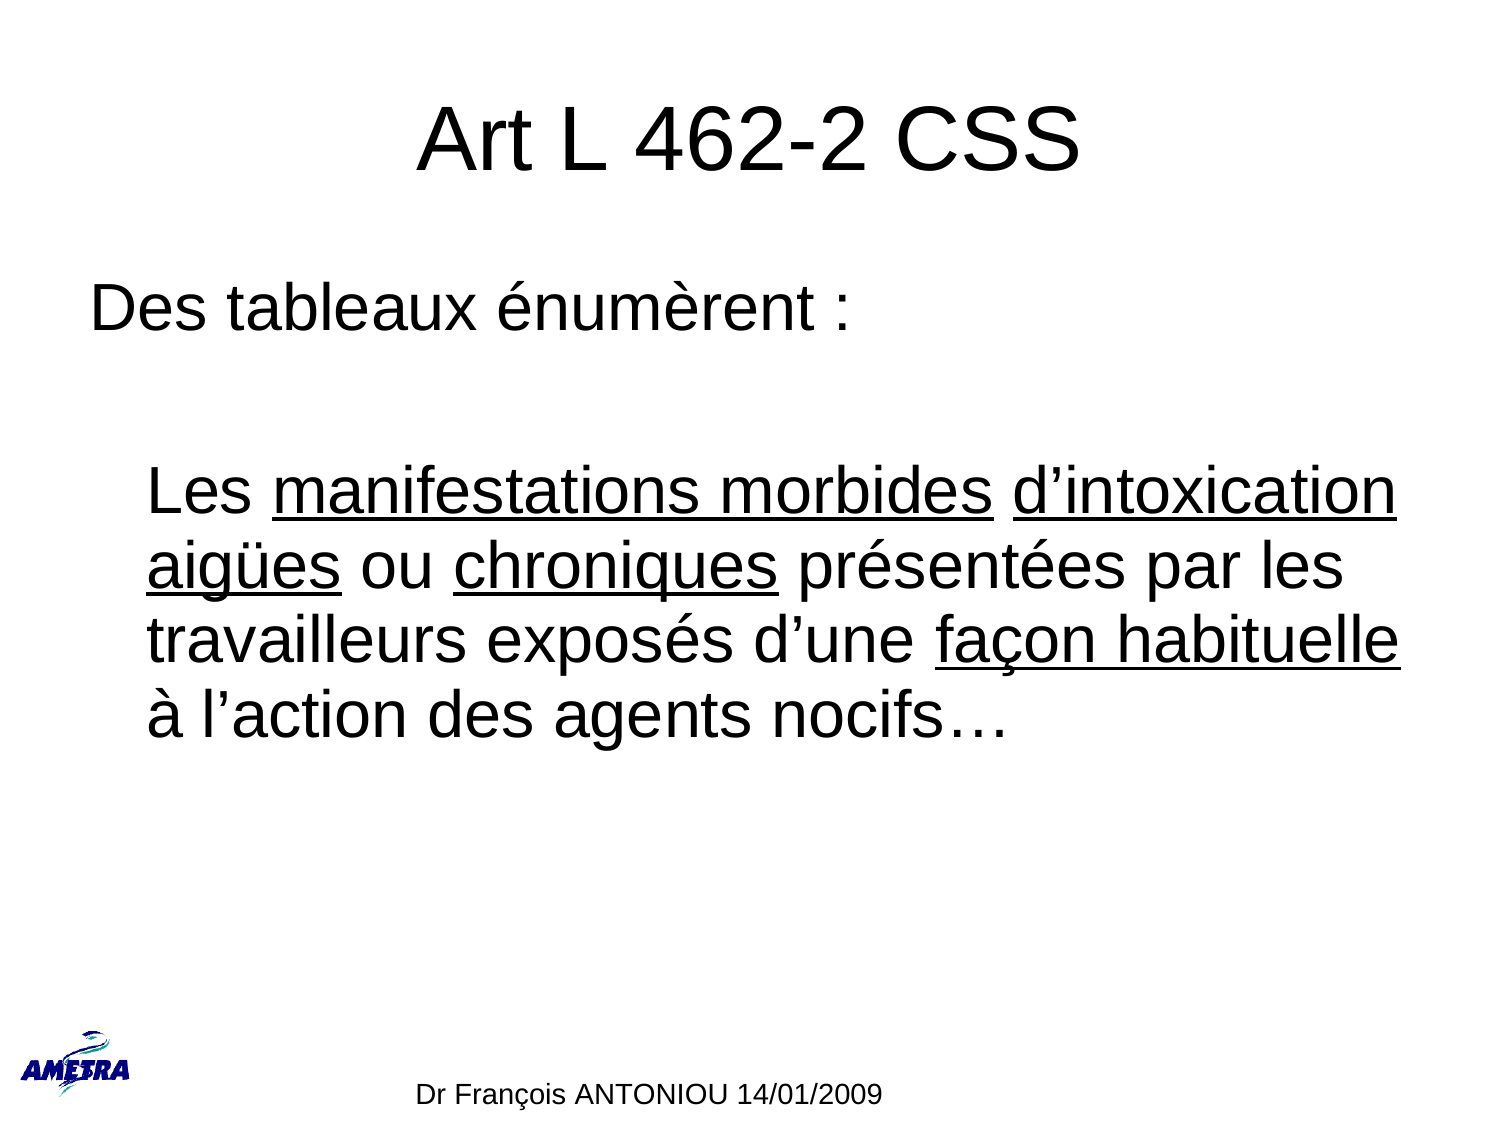

# Art L 462-2 CSS
Des tableaux énumèrent :
	Les manifestations morbides d’intoxication aigües ou chroniques présentées par les travailleurs exposés d’une façon habituelle à l’action des agents nocifs…
Dr François ANTONIOU 14/01/2009